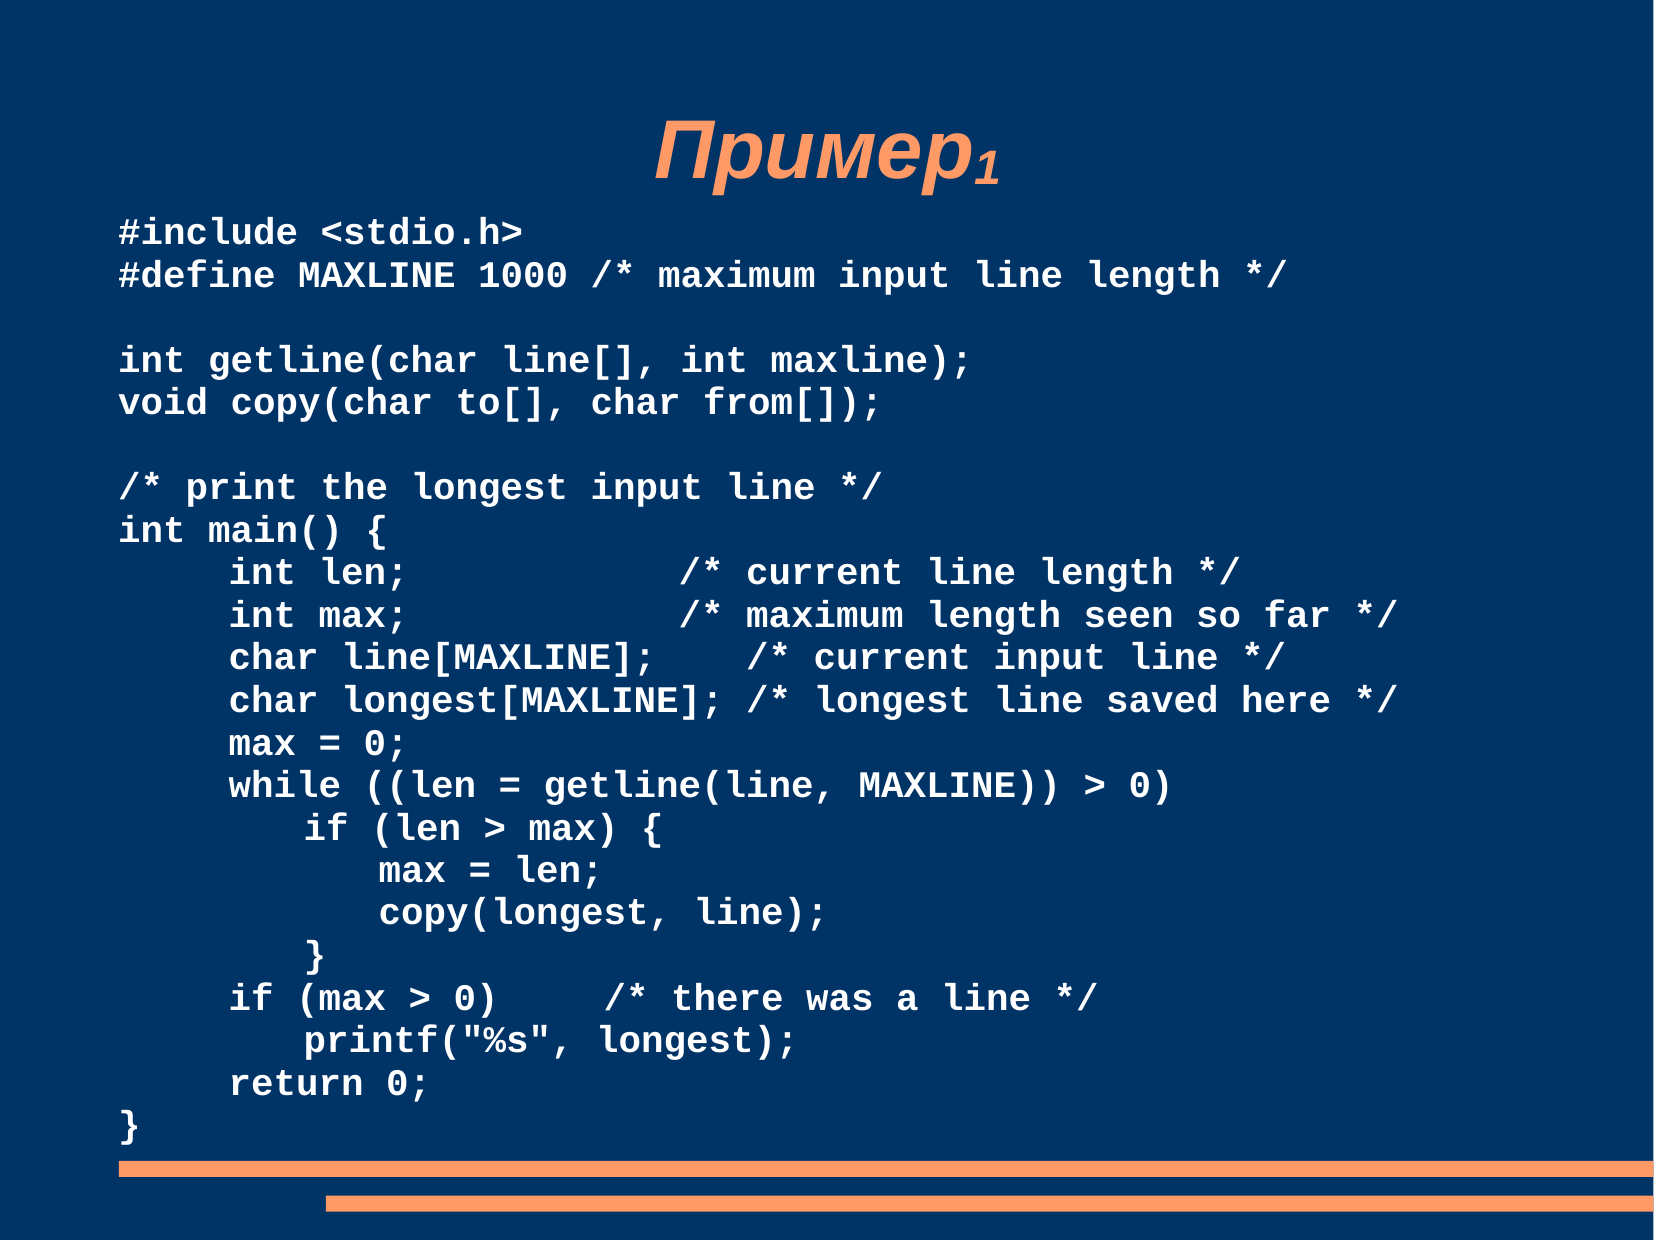

# Пример1
#include <stdio.h>
#define MAXLINE 1000 /* maximum input line length */
int getline(char line[], int maxline);
void copy(char to[], char from[]);
/* print the longest input line */
int main() {
	int len; 				/* current line length */
	int max; 			 	/* maximum length seen so far */
	char line[MAXLINE]; /* current input line */
	char longest[MAXLINE]; /* longest line saved here */
	max = 0;
	while ((len = getline(line, MAXLINE)) > 0)
		if (len > max) {
			max = len;
			copy(longest, line);
		}
	if (max > 0) 		/* there was a line */
		printf("%s", longest);
	return 0;
}